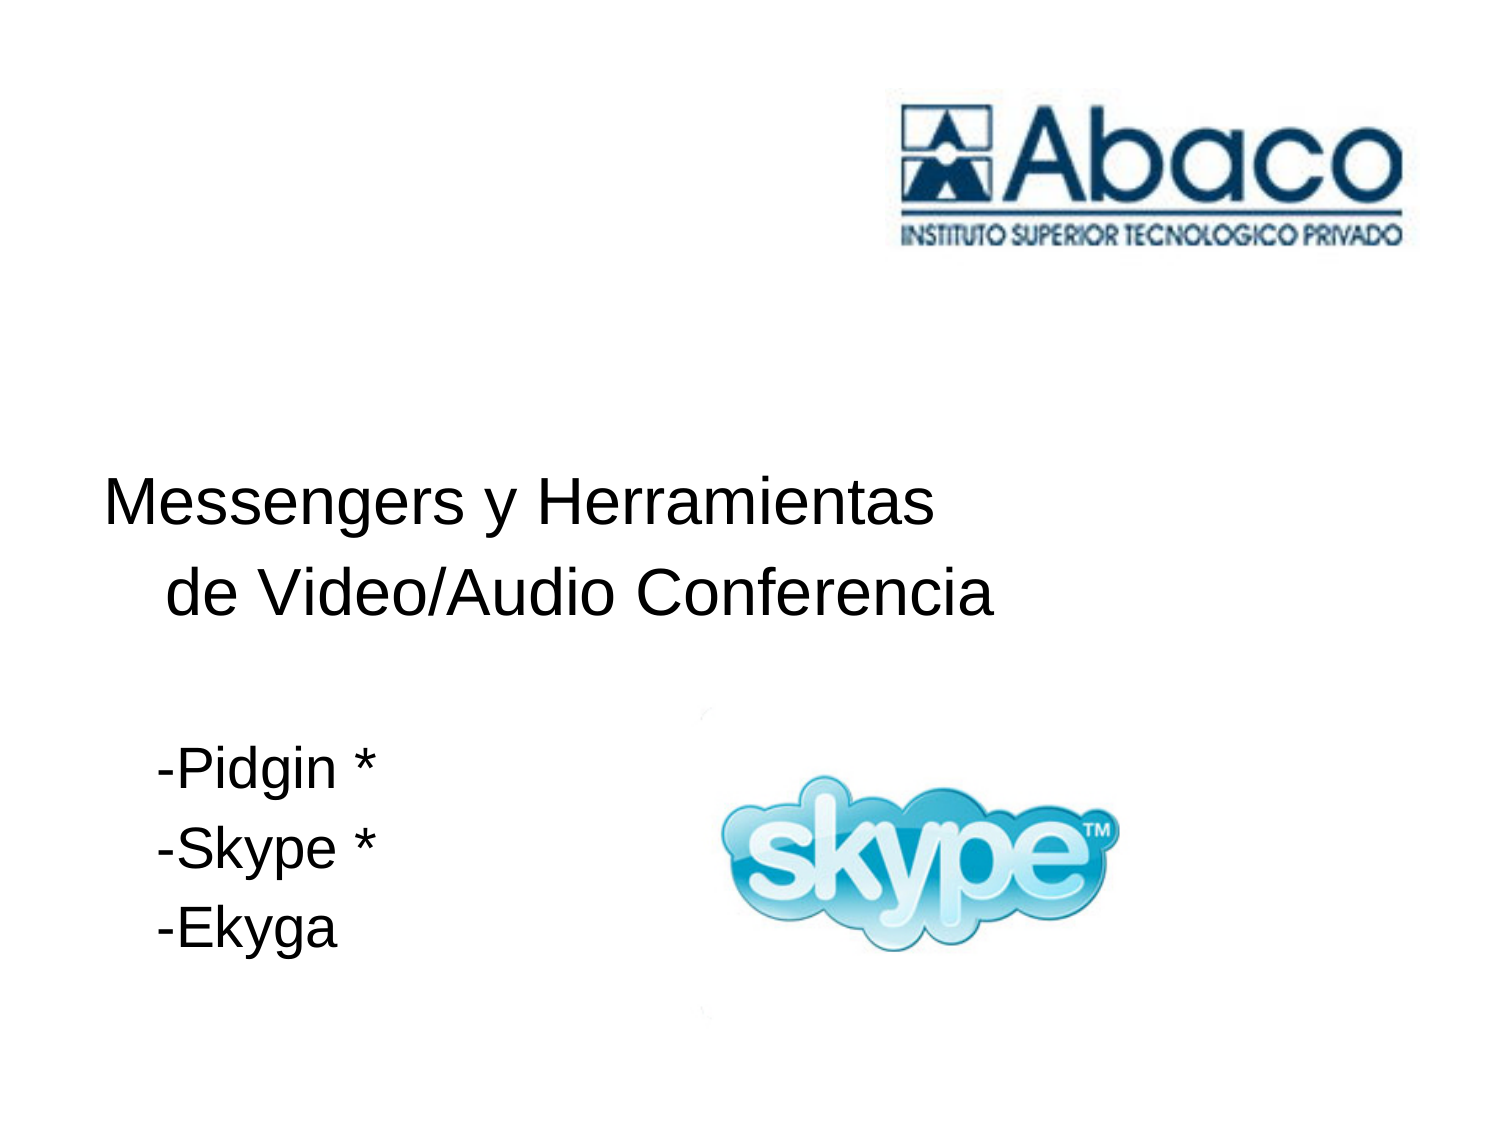

# Messengers y Herramientas
 de Video/Audio Conferencia
 -Pidgin *
 -Skype *
 -Ekyga